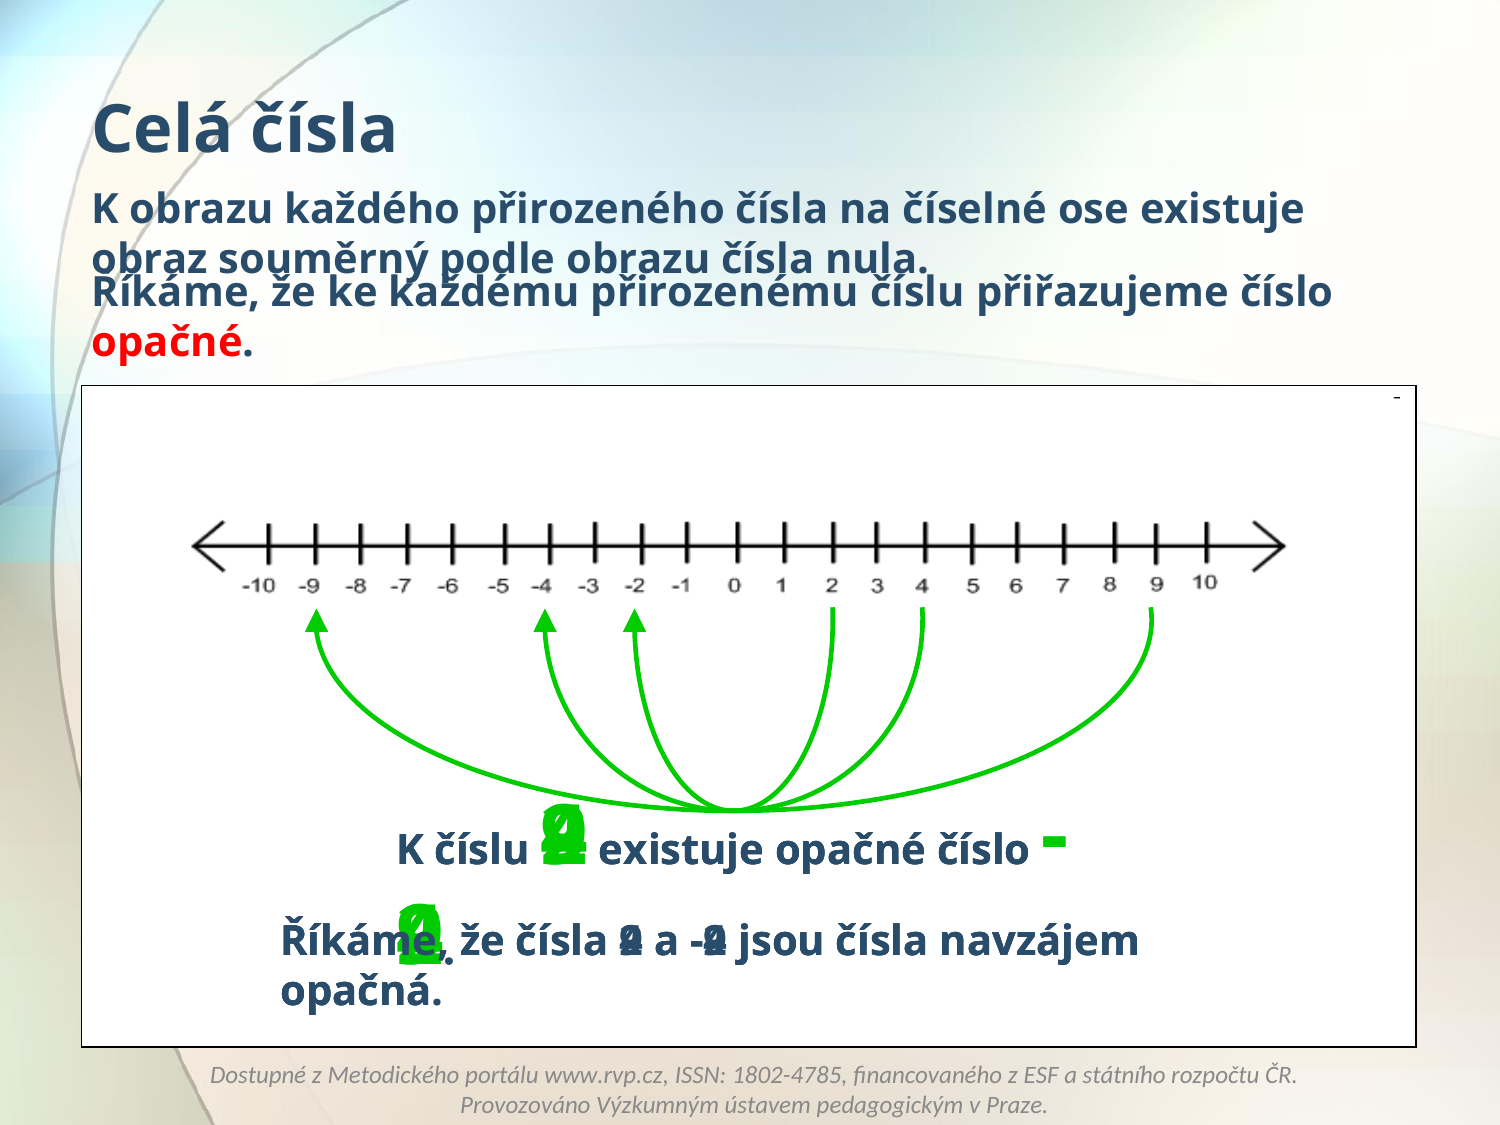

Celá čísla
K obrazu každého přirozeného čísla na číselné ose existuje obraz souměrný podle obrazu čísla nula.
Říkáme, že ke každému přirozenému číslu přiřazujeme číslo opačné.
K číslu 4 existuje opačné číslo -4.
K číslu 9 existuje opačné číslo -9.
K číslu 2 existuje opačné číslo -2.
Říkáme, že čísla 4 a -4 jsou čísla navzájem opačná
Říkáme, že čísla 9 a -9 jsou čísla navzájem opačná
Říkáme, že čísla 2 a -2 jsou čísla navzájem opačná.